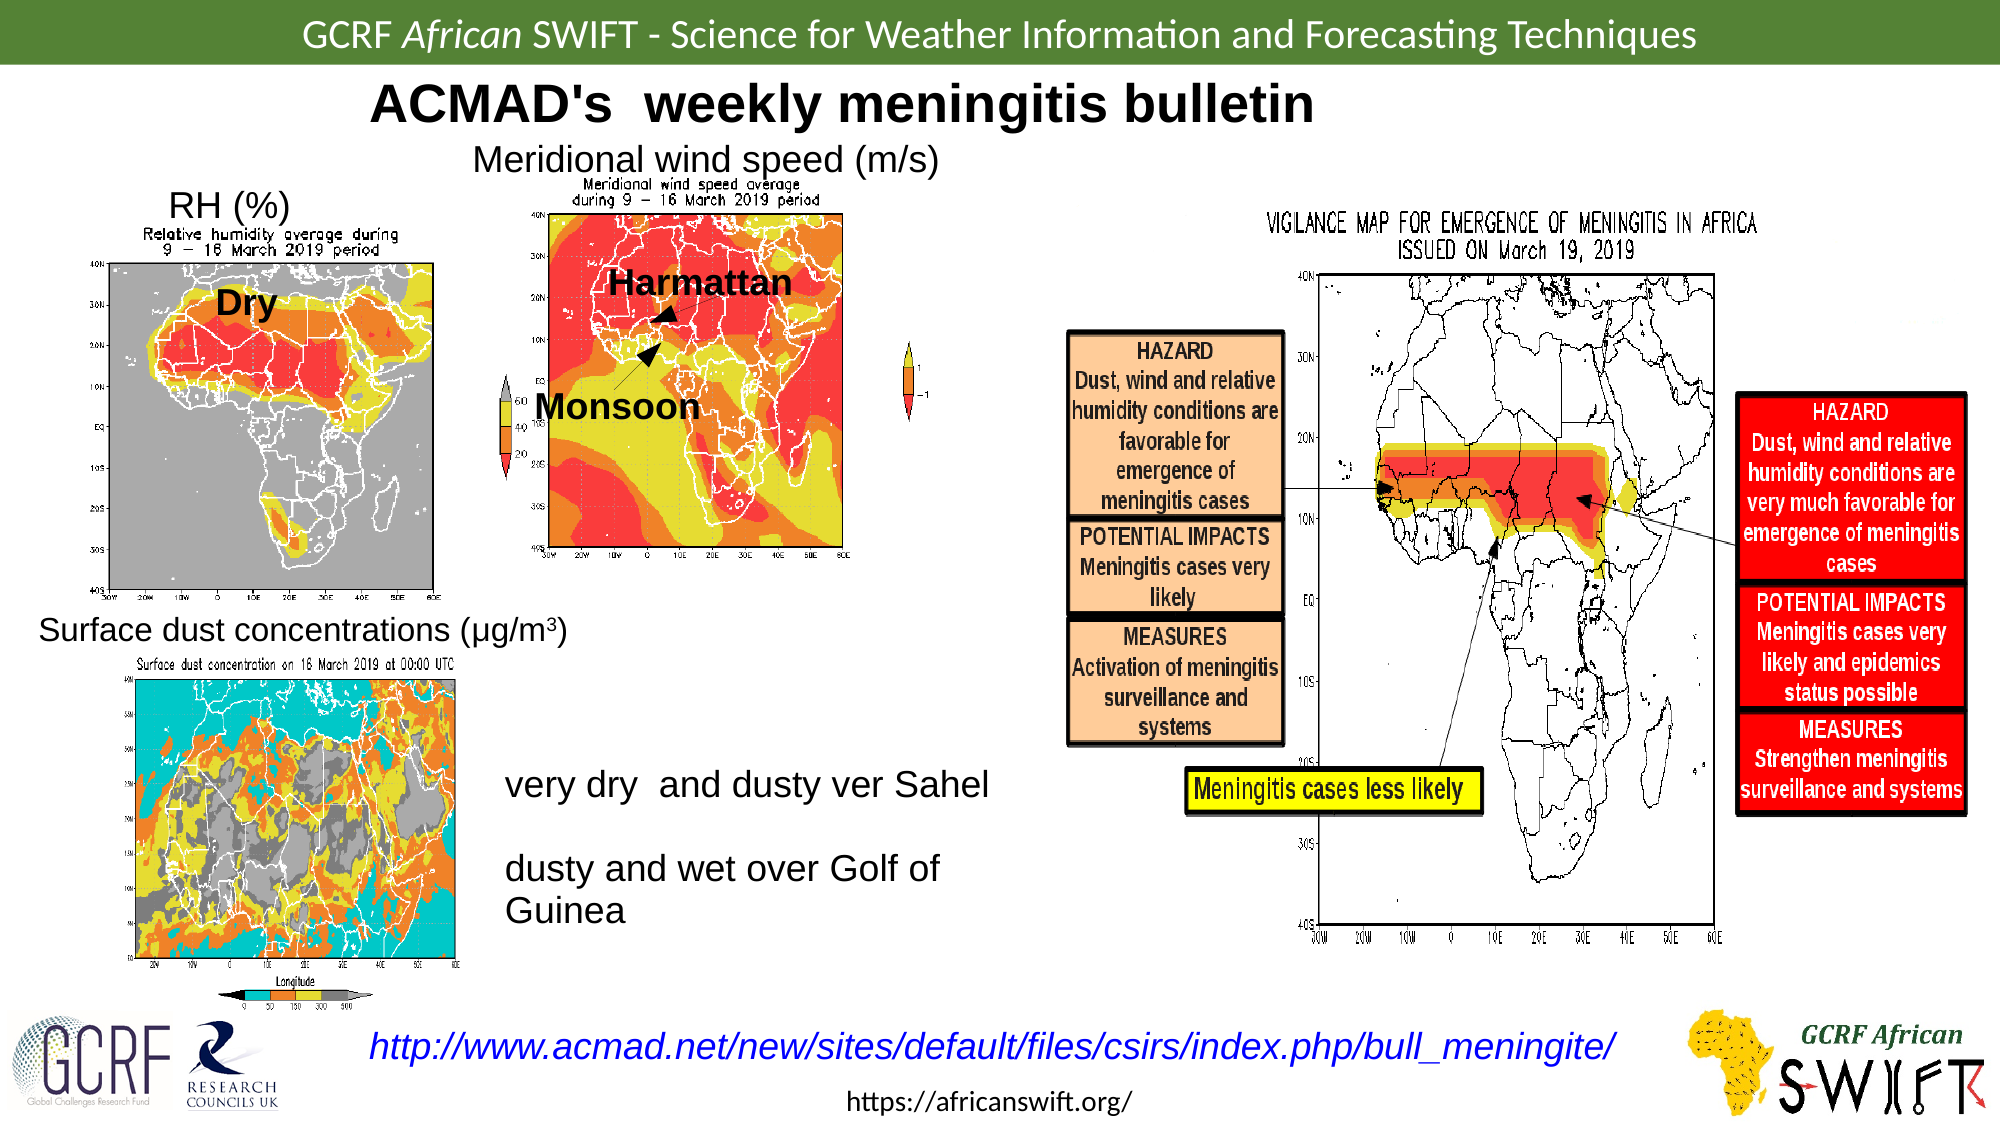

GCRF African SWIFT - Science for Weather Information and Forecasting Techniques
ACMAD's weekly meningitis bulletin
Meridional wind speed (m/s)
RH (%)
Harmattan
Dry
Monsoon
Surface dust concentrations (μg/m3)
very dry and dusty ver Sahel
dusty and wet over Golf of Guinea
http://www.acmad.net/new/sites/default/files/csirs/index.php/bull_meningite/
https://africanswift.org/